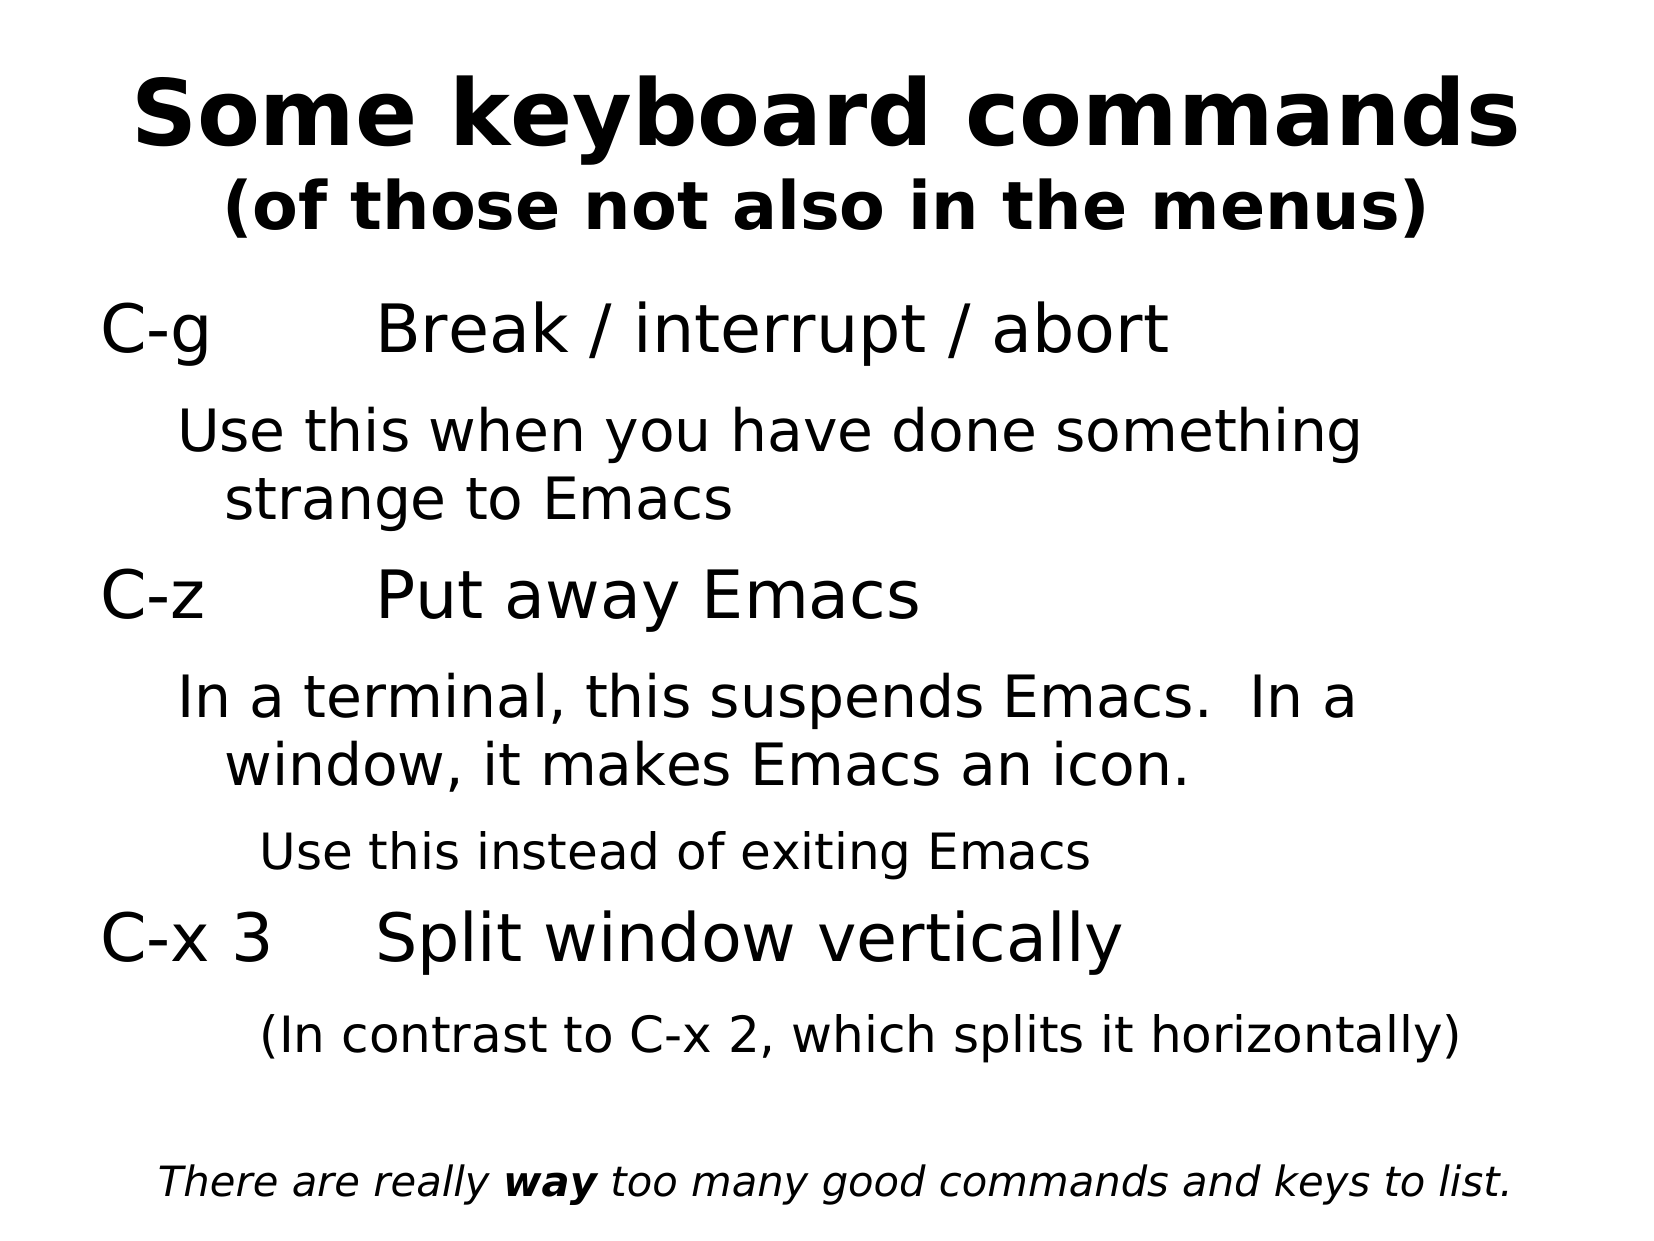

# Some keyboard commands (of those not also in the menus)
C-g			Break / interrupt / abort
Use this when you have done something strange to Emacs
C-z			Put away Emacs
In a terminal, this suspends Emacs. In a window, it makes Emacs an icon.
Use this instead of exiting Emacs
C-x 3		Split window vertically
(In contrast to C-x 2, which splits it horizontally)
There are really way too many good commands and keys to list.